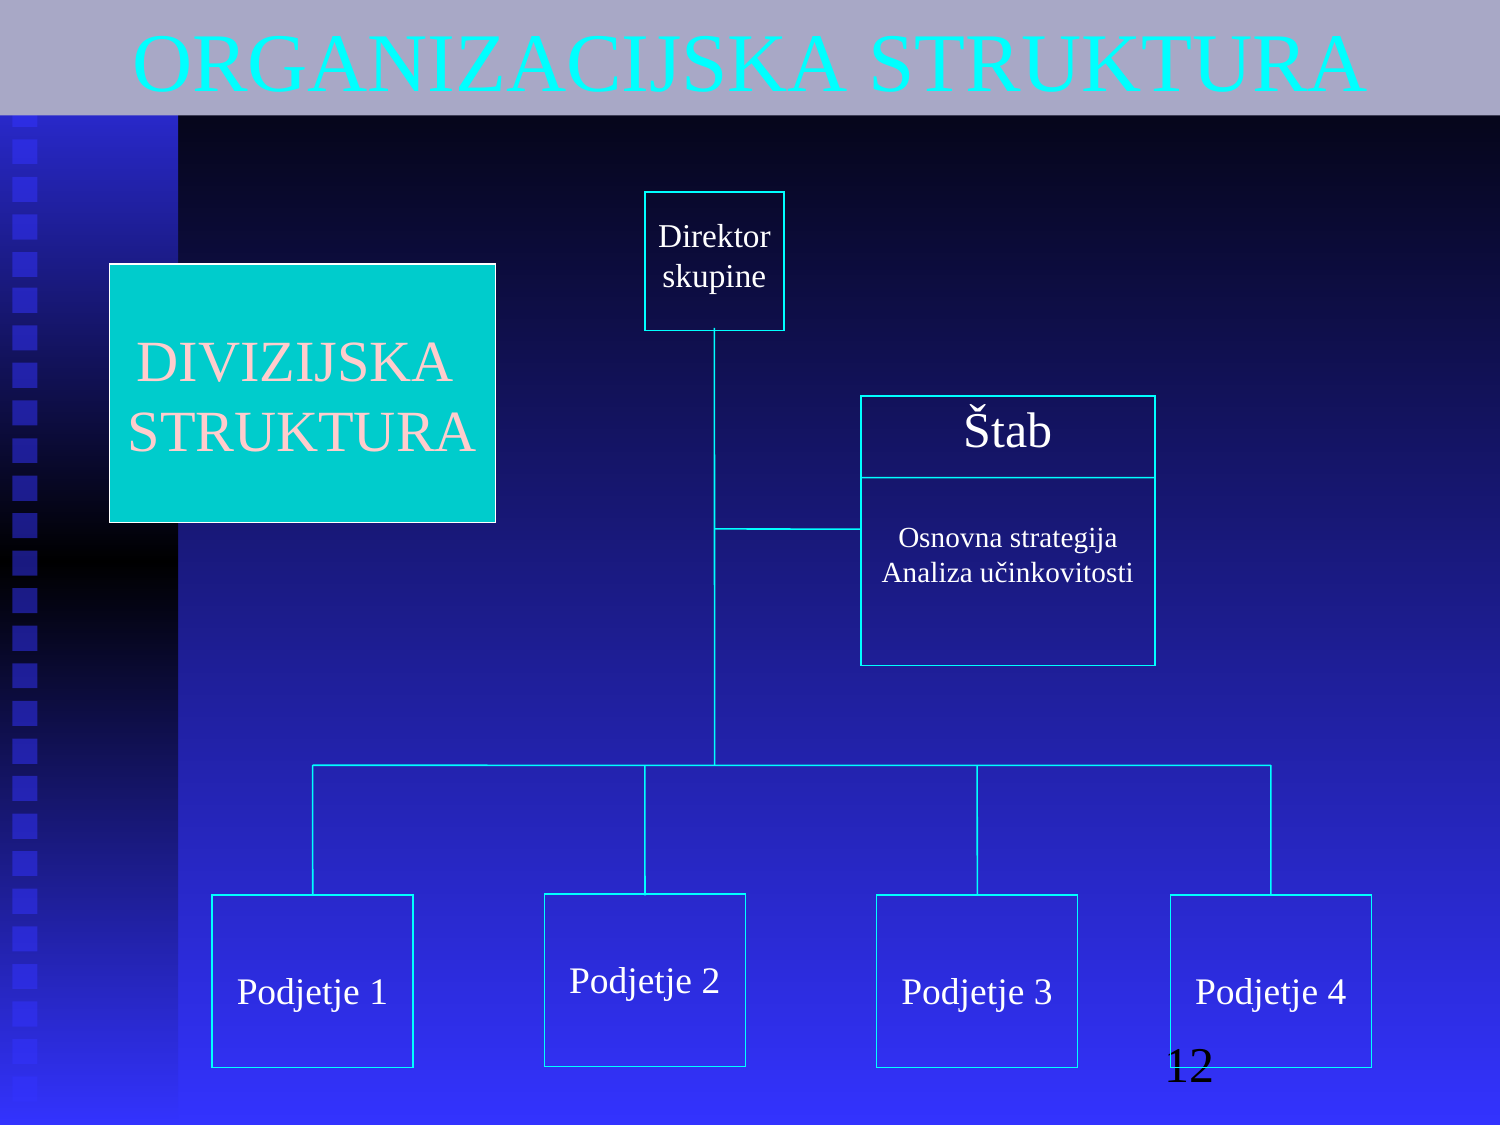

ORGANIZACIJSKA STRUKTURA
Direktor
skupine
Štab
Osnovna strategija
Analiza učinkovitosti
Podjetje 2
Podjetje 1
Podjetje 3
Podjetje 4
DIVIZIJSKA
STRUKTURA
12